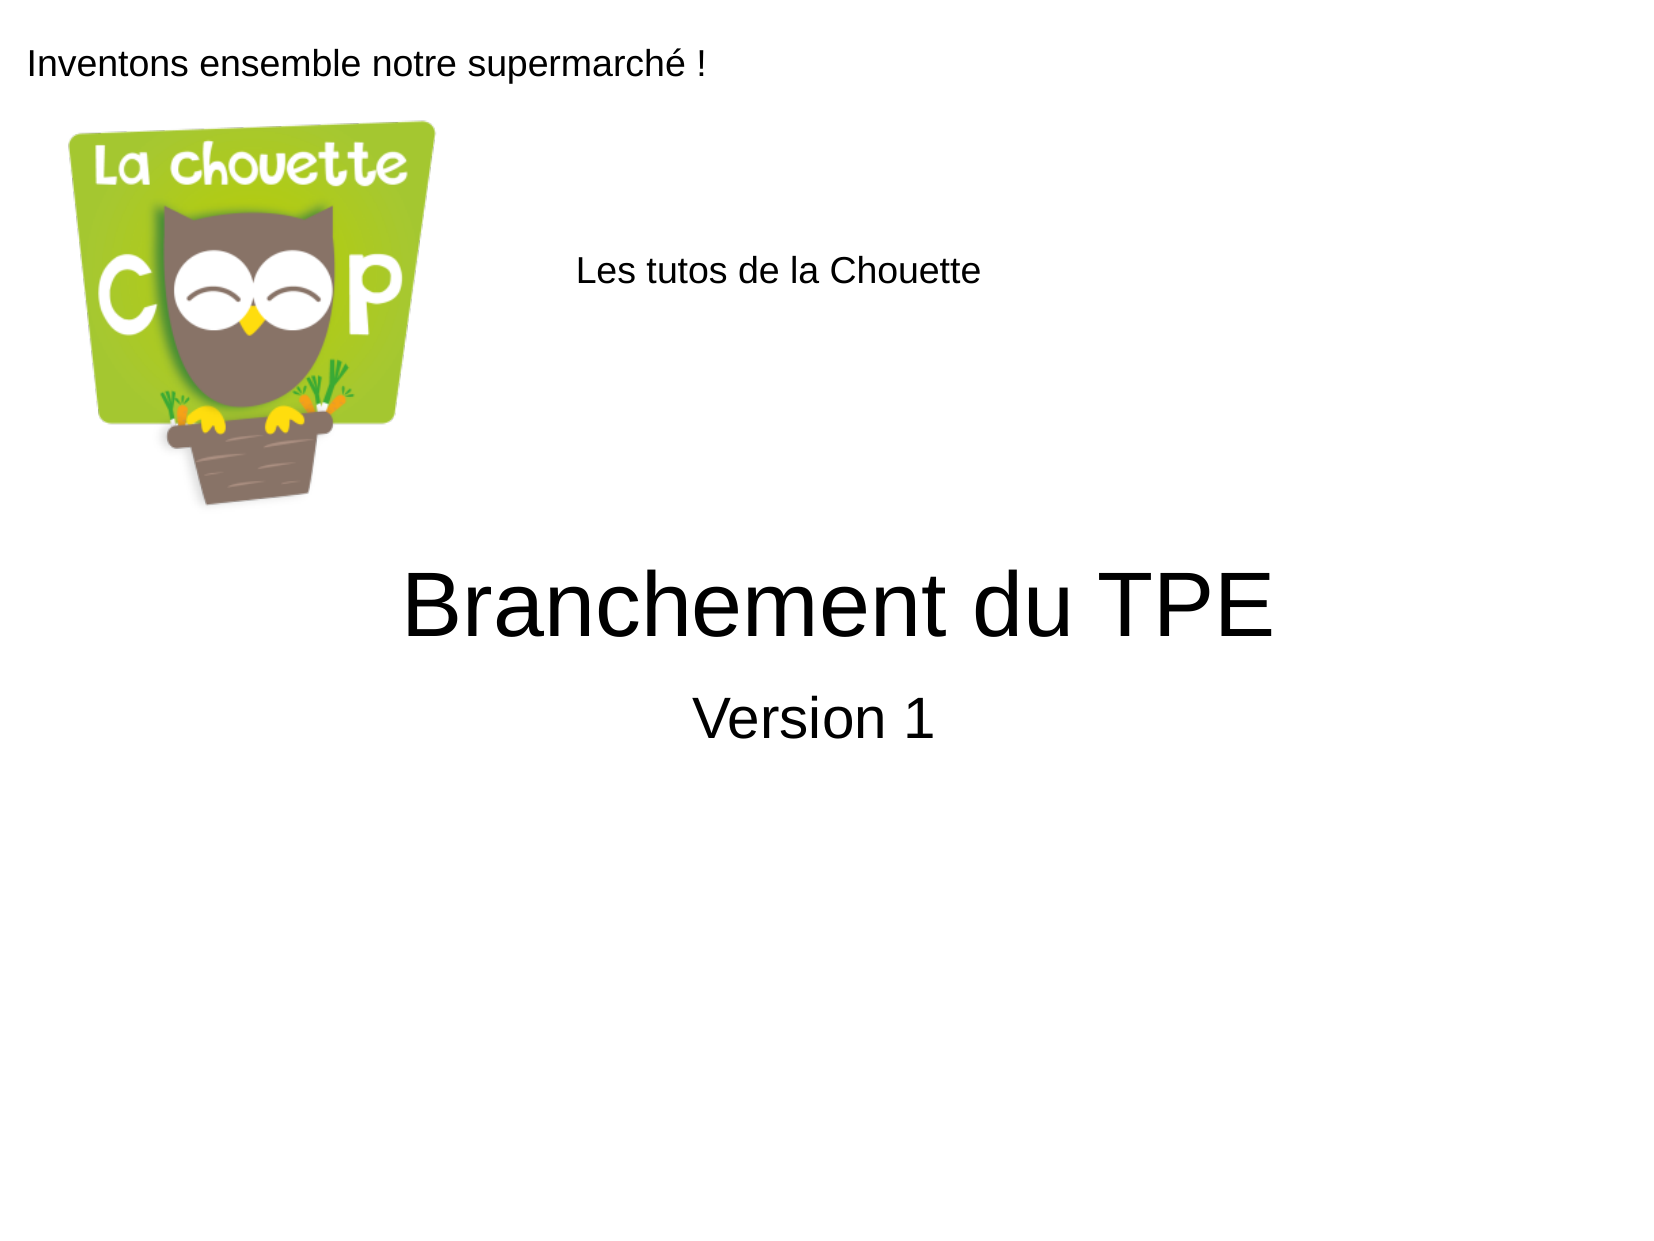

Inventons ensemble notre supermarché !
Les tutos de la Chouette
# Branchement du TPE Version 1